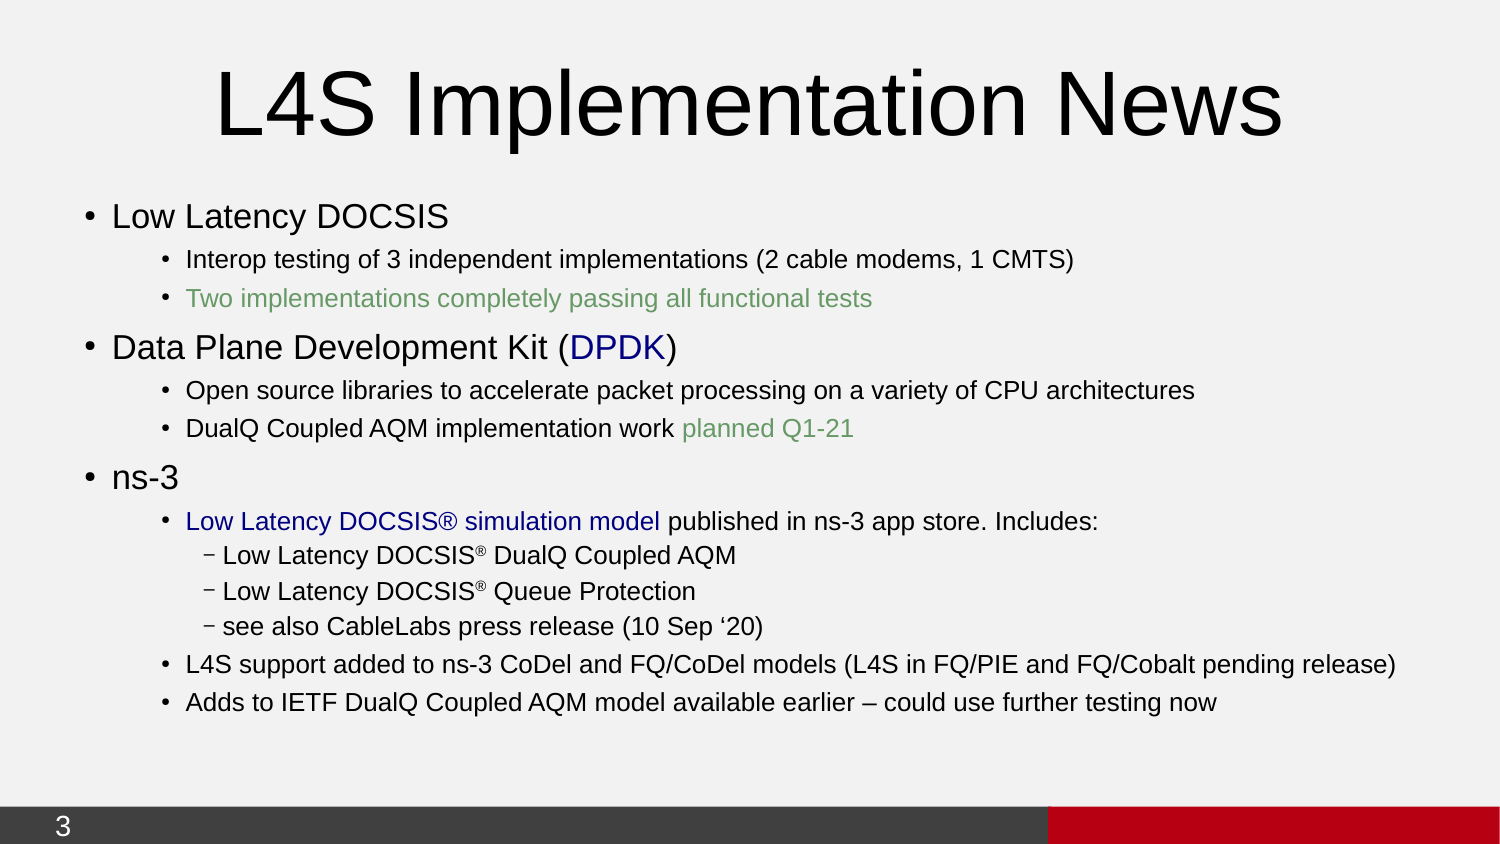

# L4S Implementation News
Low Latency DOCSIS
Interop testing of 3 independent implementations (2 cable modems, 1 CMTS)
Two implementations completely passing all functional tests
Data Plane Development Kit (DPDK)
Open source libraries to accelerate packet processing on a variety of CPU architectures
DualQ Coupled AQM implementation work planned Q1-21
ns-3
Low Latency DOCSIS® simulation model published in ns-3 app store. Includes:
Low Latency DOCSIS® DualQ Coupled AQM
Low Latency DOCSIS® Queue Protection
see also CableLabs press release (10 Sep ‘20)
L4S support added to ns-3 CoDel and FQ/CoDel models (L4S in FQ/PIE and FQ/Cobalt pending release)
Adds to IETF DualQ Coupled AQM model available earlier – could use further testing now
3